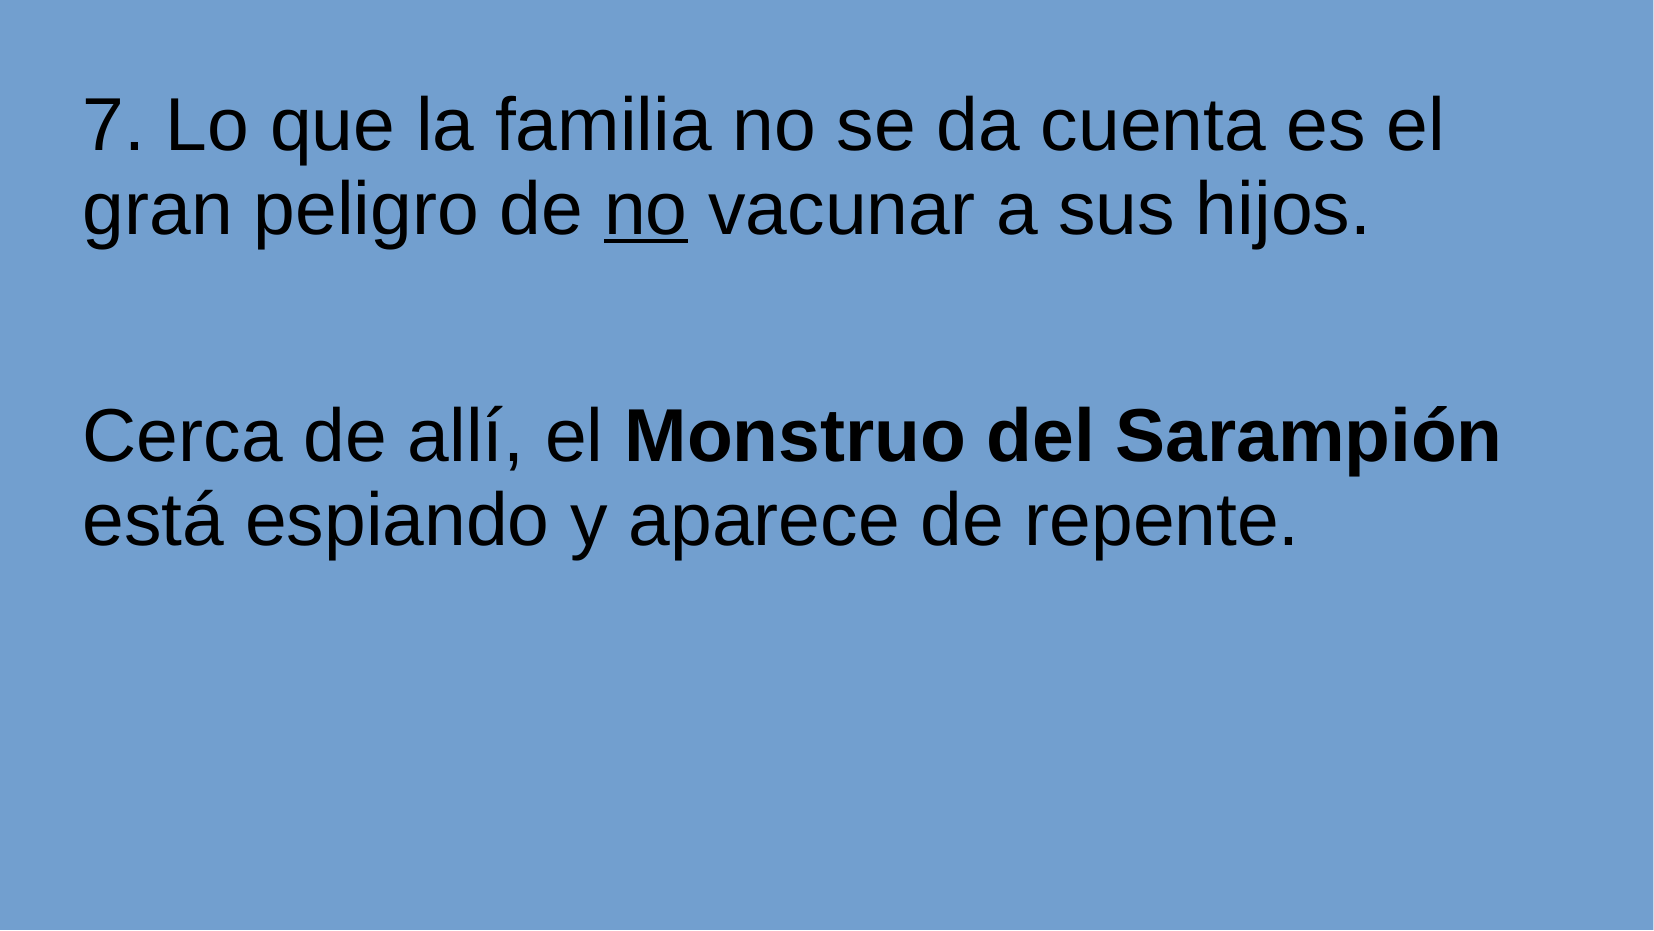

# 7. Lo que la familia no se da cuenta es el gran peligro de no vacunar a sus hijos.
Cerca de allí, el Monstruo del Sarampión está espiando y aparece de repente.